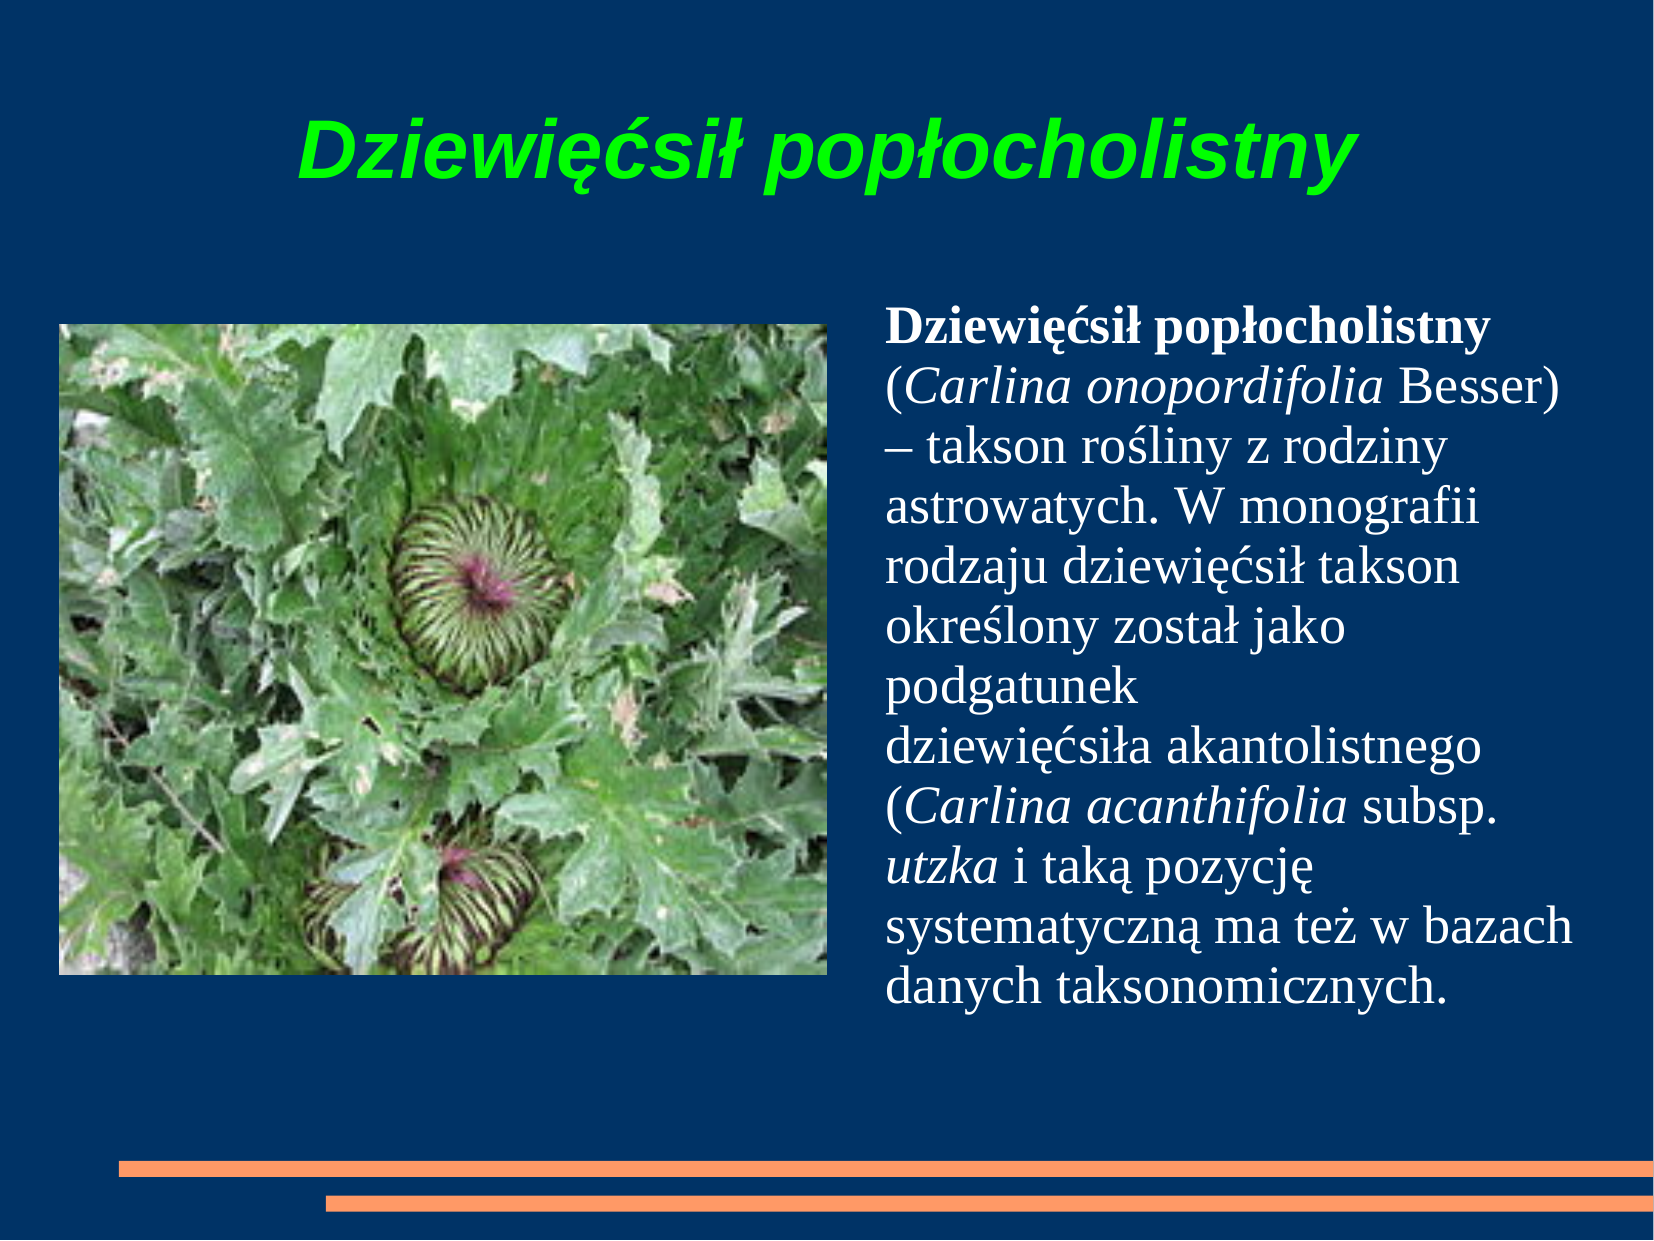

# Dziewięćsił popłocholistny
Dziewięćsił popłocholistny (Carlina onopordifolia Besser) – takson rośliny z rodziny astrowatych. W monografii rodzaju dziewięćsił takson określony został jako podgatunek dziewięćsiła akantolistnego (Carlina acanthifolia subsp. utzka i taką pozycję systematyczną ma też w bazach danych taksonomicznych.